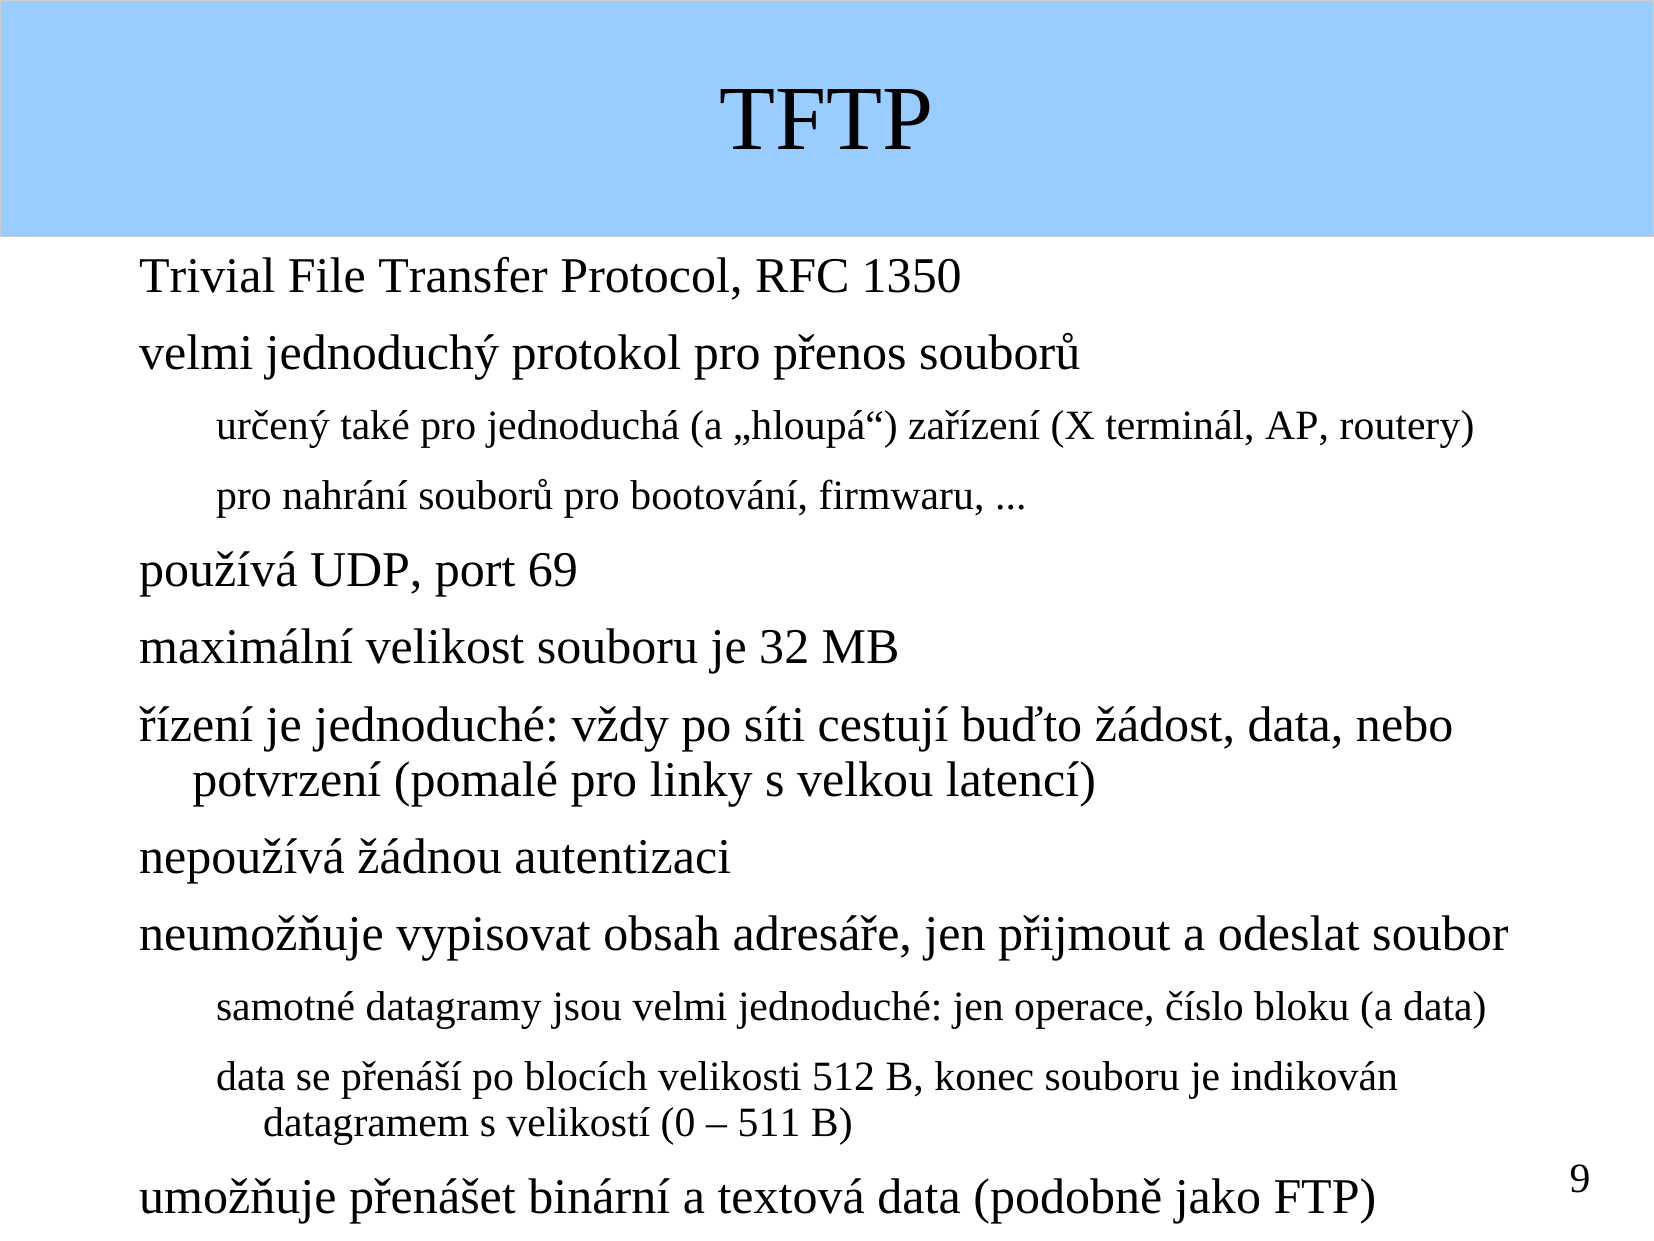

# TFTP
Trivial File Transfer Protocol, RFC 1350
velmi jednoduchý protokol pro přenos souborů
určený také pro jednoduchá (a „hloupá“) zařízení (X terminál, AP, routery)
pro nahrání souborů pro bootování, firmwaru, ...
používá UDP, port 69
maximální velikost souboru je 32 MB
řízení je jednoduché: vždy po síti cestují buďto žádost, data, nebo potvrzení (pomalé pro linky s velkou latencí)
nepoužívá žádnou autentizaci
neumožňuje vypisovat obsah adresáře, jen přijmout a odeslat soubor
samotné datagramy jsou velmi jednoduché: jen operace, číslo bloku (a data)
data se přenáší po blocích velikosti 512 B, konec souboru je indikován datagramem s velikostí (0 – 511 B)
umožňuje přenášet binární a textová data (podobně jako FTP)